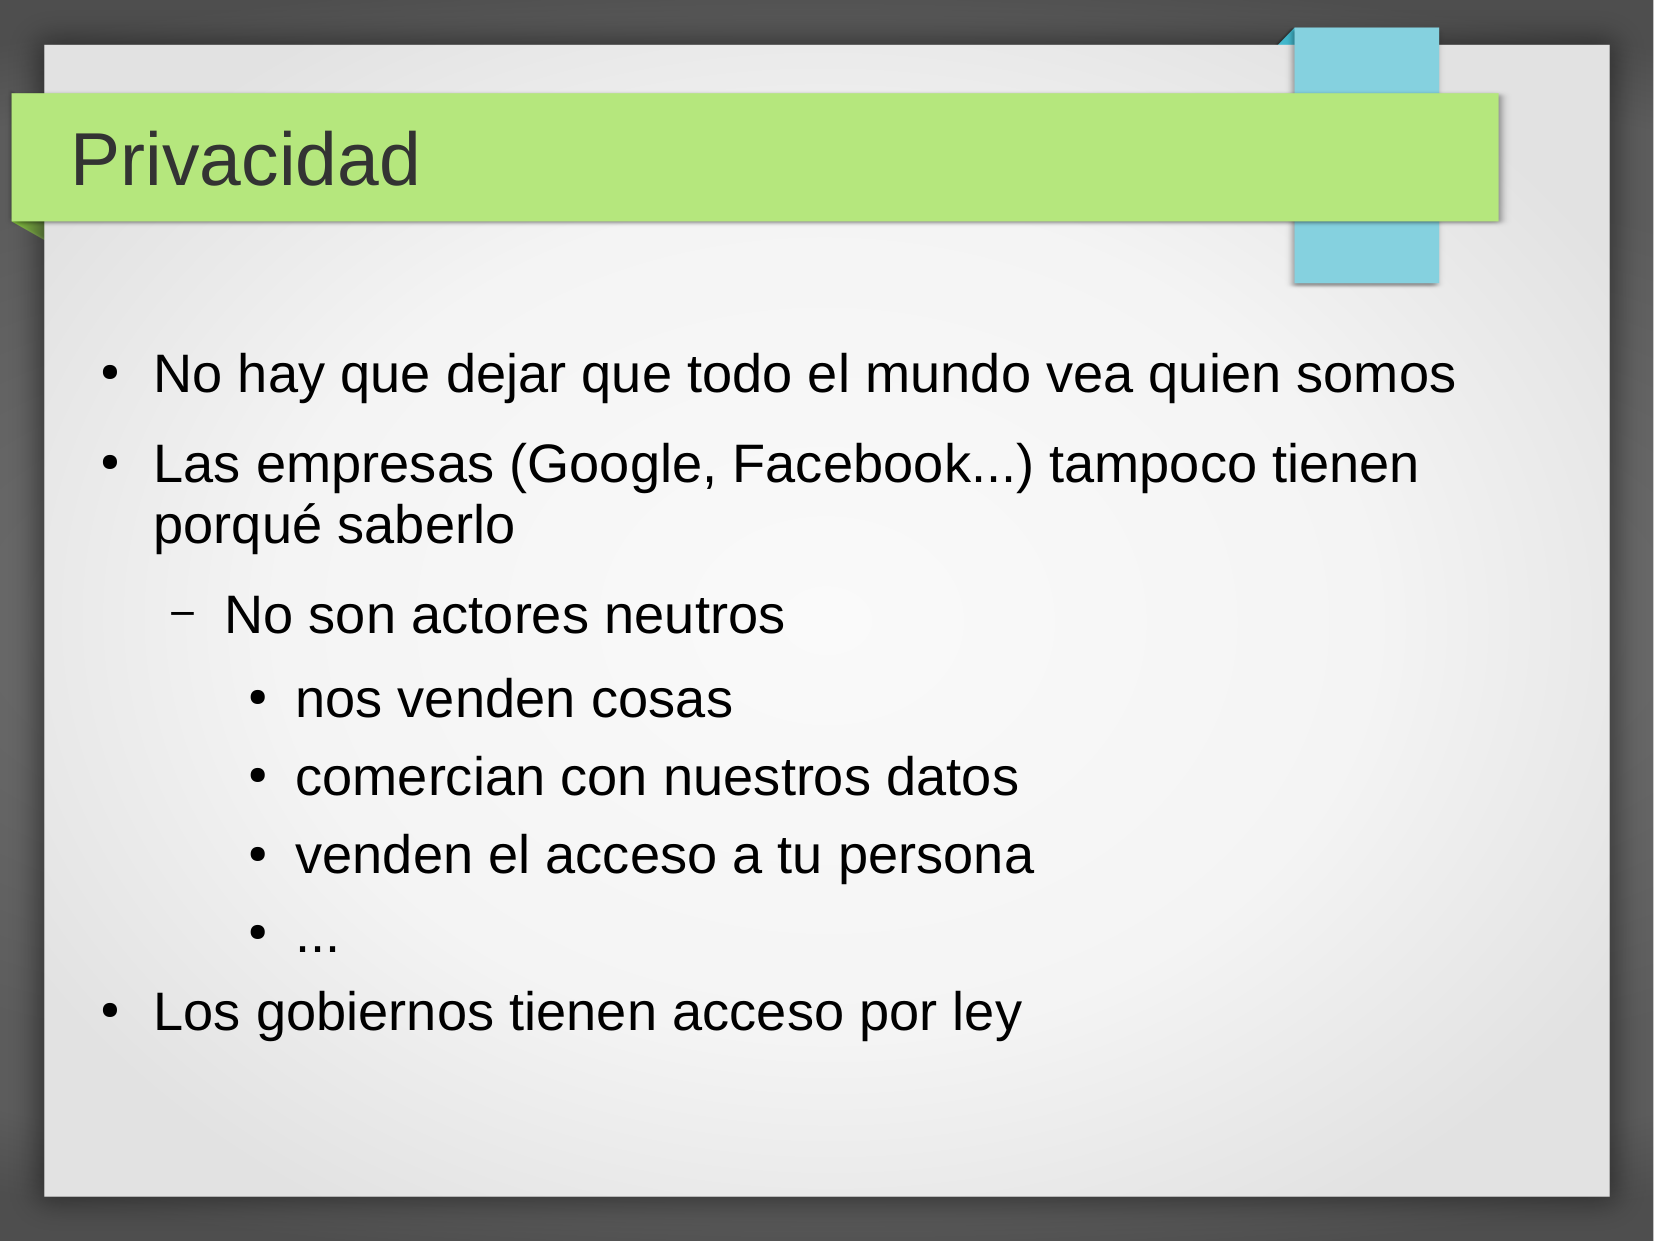

# Privacidad
No hay que dejar que todo el mundo vea quien somos
Las empresas (Google, Facebook...) tampoco tienen porqué saberlo
No son actores neutros
nos venden cosas
comercian con nuestros datos
venden el acceso a tu persona
...
Los gobiernos tienen acceso por ley